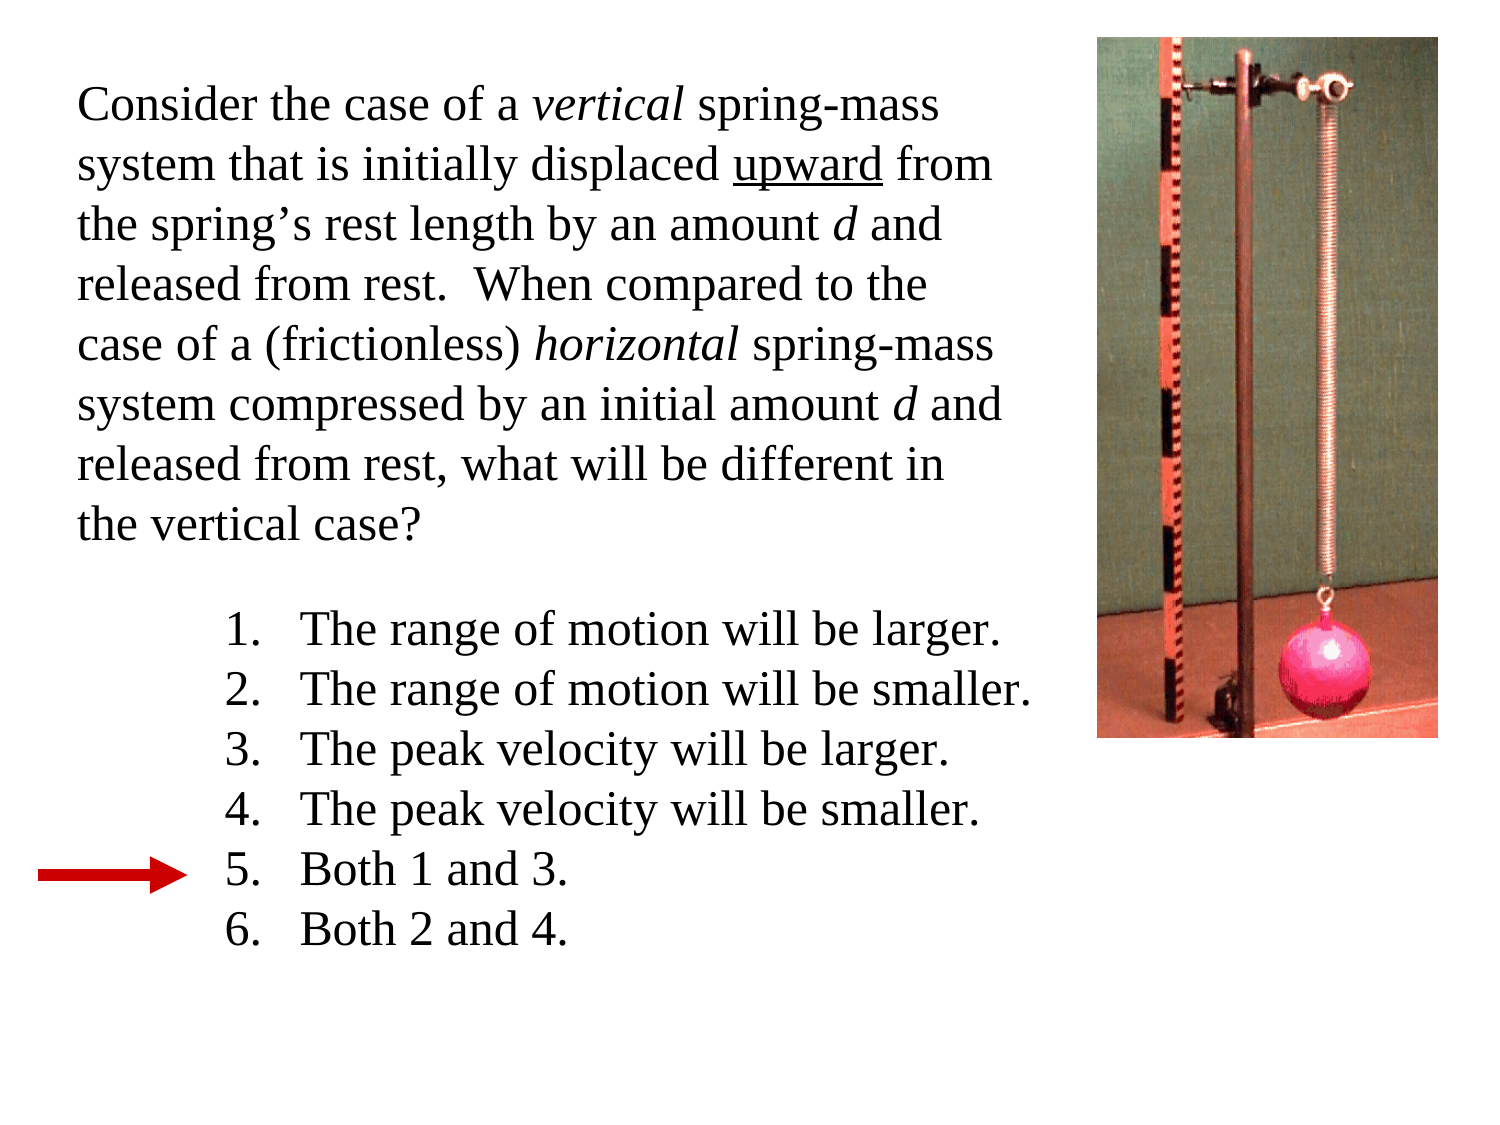

Consider the case of a vertical spring-mass system that is initially displaced upward from the spring’s rest length by an amount d and released from rest. When compared to the case of a (frictionless) horizontal spring-mass system compressed by an initial amount d and released from rest, what will be different in the vertical case?
The range of motion will be larger.
The range of motion will be smaller.
The peak velocity will be larger.
The peak velocity will be smaller.
Both 1 and 3.
Both 2 and 4.